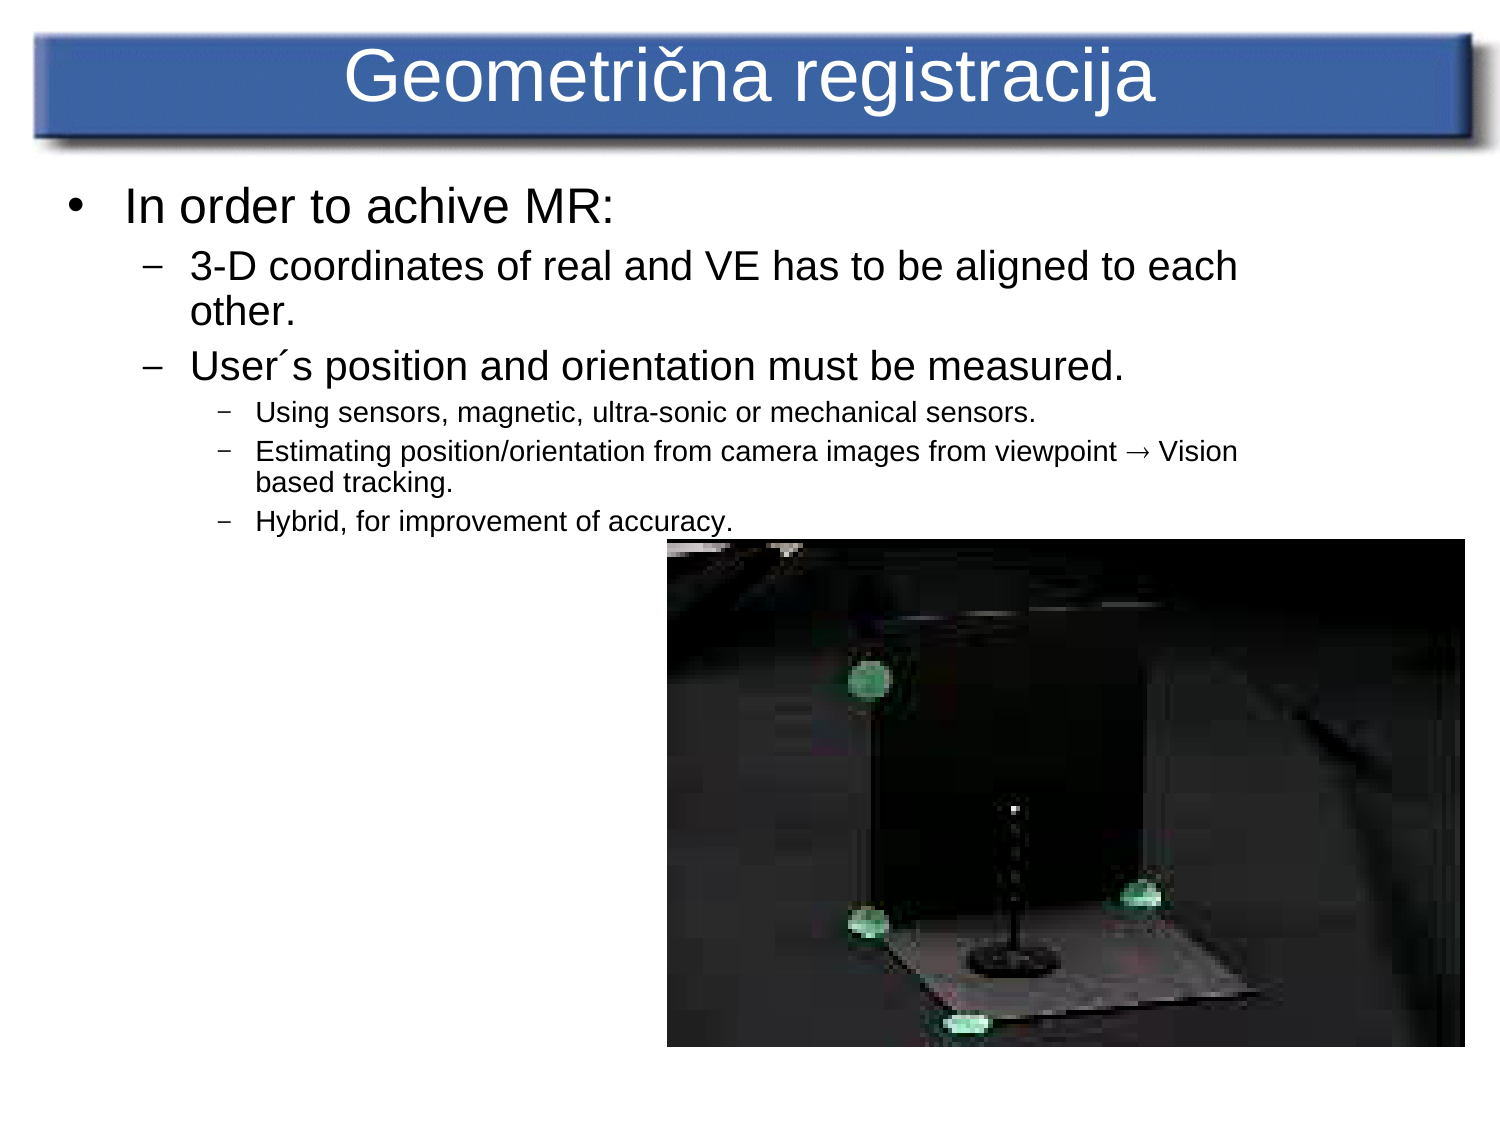

# Geometrična registracija
In order to achive MR:
3-D coordinates of real and VE has to be aligned to each other.
User´s position and orientation must be measured.
Using sensors, magnetic, ultra-sonic or mechanical sensors.
Estimating position/orientation from camera images from viewpoint  Vision based tracking.
Hybrid, for improvement of accuracy.